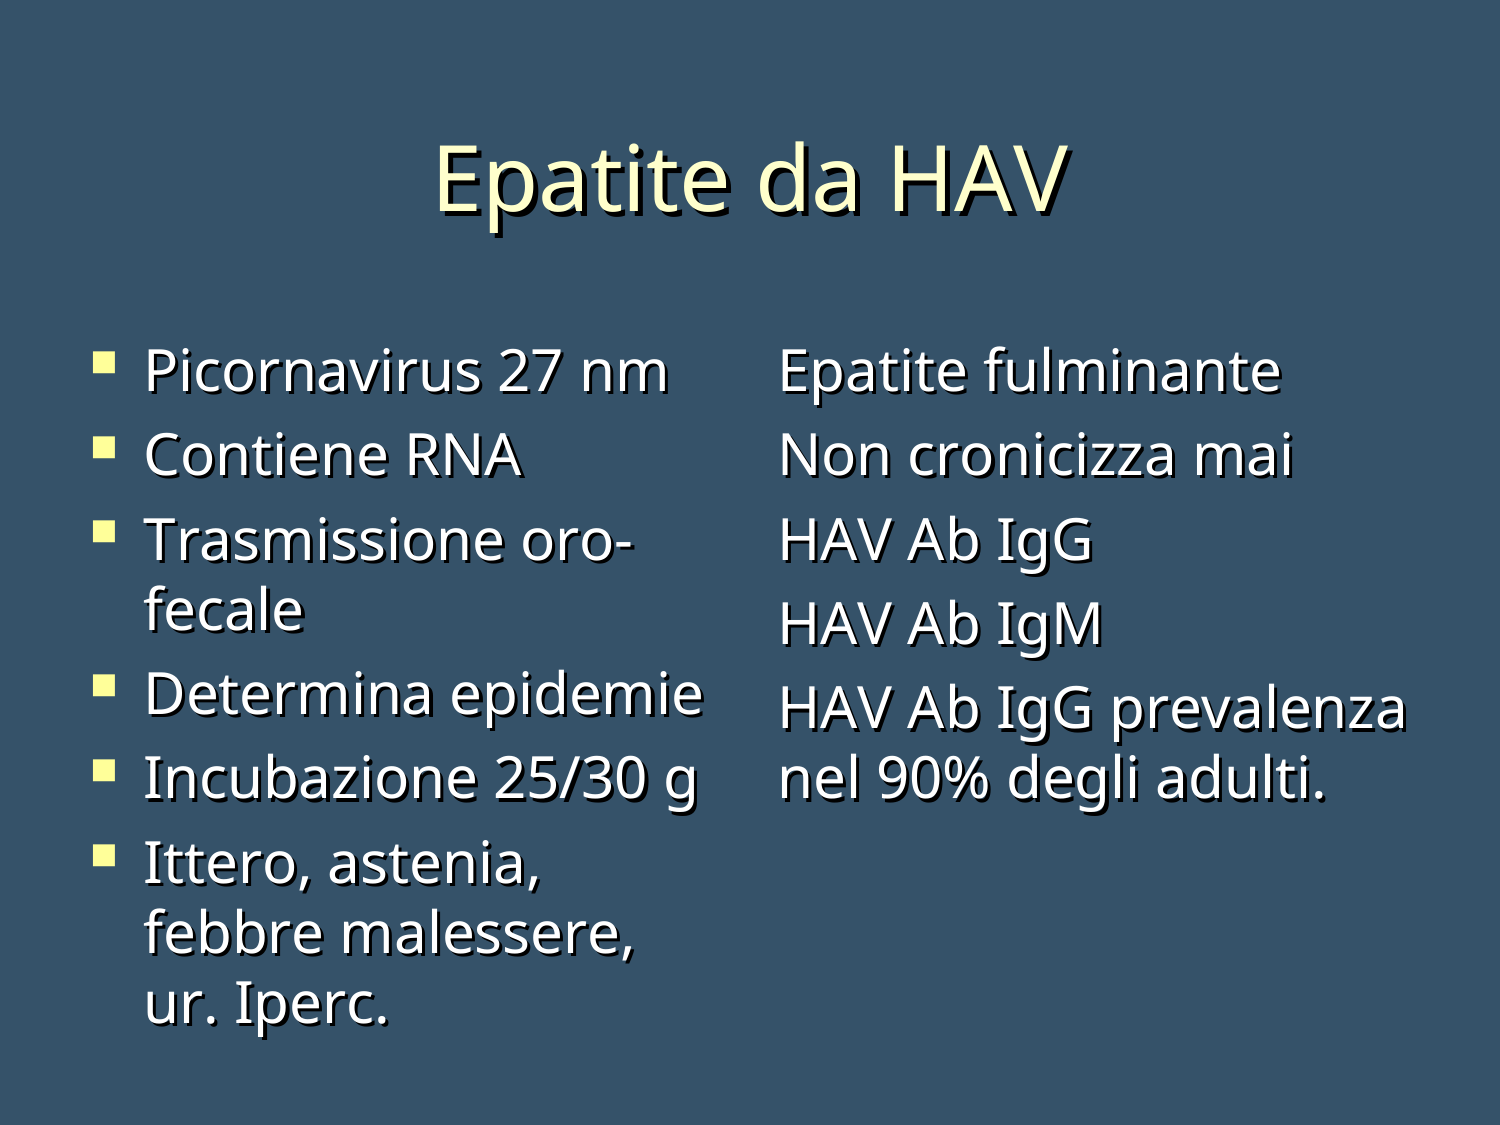

Epatite da HAV
Picornavirus 27 nm
Contiene RNA
Trasmissione oro-fecale
Determina epidemie
Incubazione 25/30 g
Ittero, astenia, febbre malessere, ur. Iperc.
Epatite fulminante
Non cronicizza mai
HAV Ab IgG
HAV Ab IgM
HAV Ab IgG prevalenza nel 90% degli adulti.